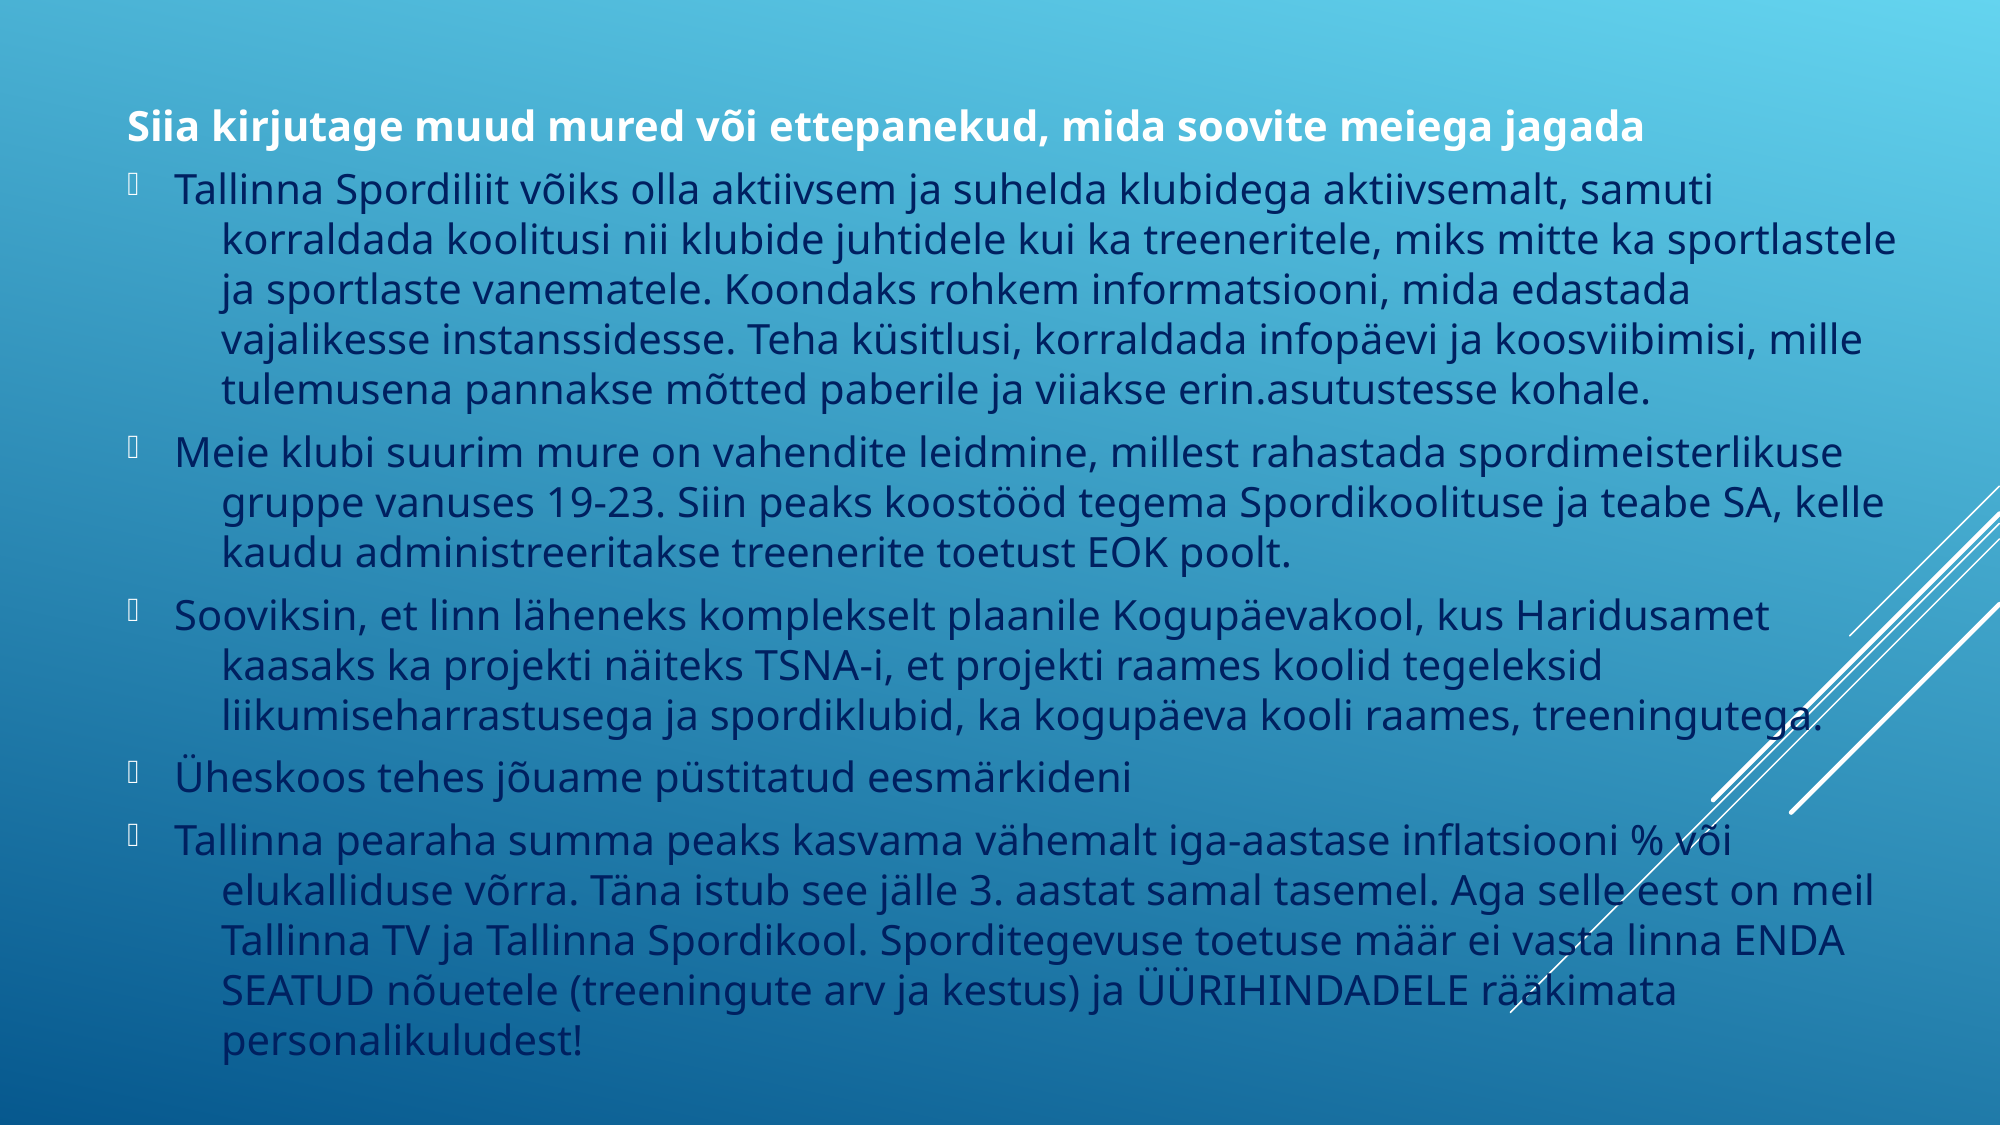

# Siia kirjutage muud mured või ettepanekud, mida soovite meiega jagada
Tallinna Spordiliit võiks olla aktiivsem ja suhelda klubidega aktiivsemalt, samuti korraldada koolitusi nii klubide juhtidele kui ka treeneritele, miks mitte ka sportlastele ja sportlaste vanematele. Koondaks rohkem informatsiooni, mida edastada vajalikesse instanssidesse. Teha küsitlusi, korraldada infopäevi ja koosviibimisi, mille tulemusena pannakse mõtted paberile ja viiakse erin.asutustesse kohale.
Meie klubi suurim mure on vahendite leidmine, millest rahastada spordimeisterlikuse gruppe vanuses 19-23. Siin peaks koostööd tegema Spordikoolituse ja teabe SA, kelle kaudu administreeritakse treenerite toetust EOK poolt.
Sooviksin, et linn läheneks komplekselt plaanile Kogupäevakool, kus Haridusamet kaasaks ka projekti näiteks TSNA-i, et projekti raames koolid tegeleksid liikumiseharrastusega ja spordiklubid, ka kogupäeva kooli raames, treeningutega.
Üheskoos tehes jõuame püstitatud eesmärkideni
Tallinna pearaha summa peaks kasvama vähemalt iga-aastase inflatsiooni % või elukalliduse võrra. Täna istub see jälle 3. aastat samal tasemel. Aga selle eest on meil Tallinna TV ja Tallinna Spordikool. Sporditegevuse toetuse määr ei vasta linna ENDA SEATUD nõuetele (treeningute arv ja kestus) ja ÜÜRIHINDADELE rääkimata personalikuludest!